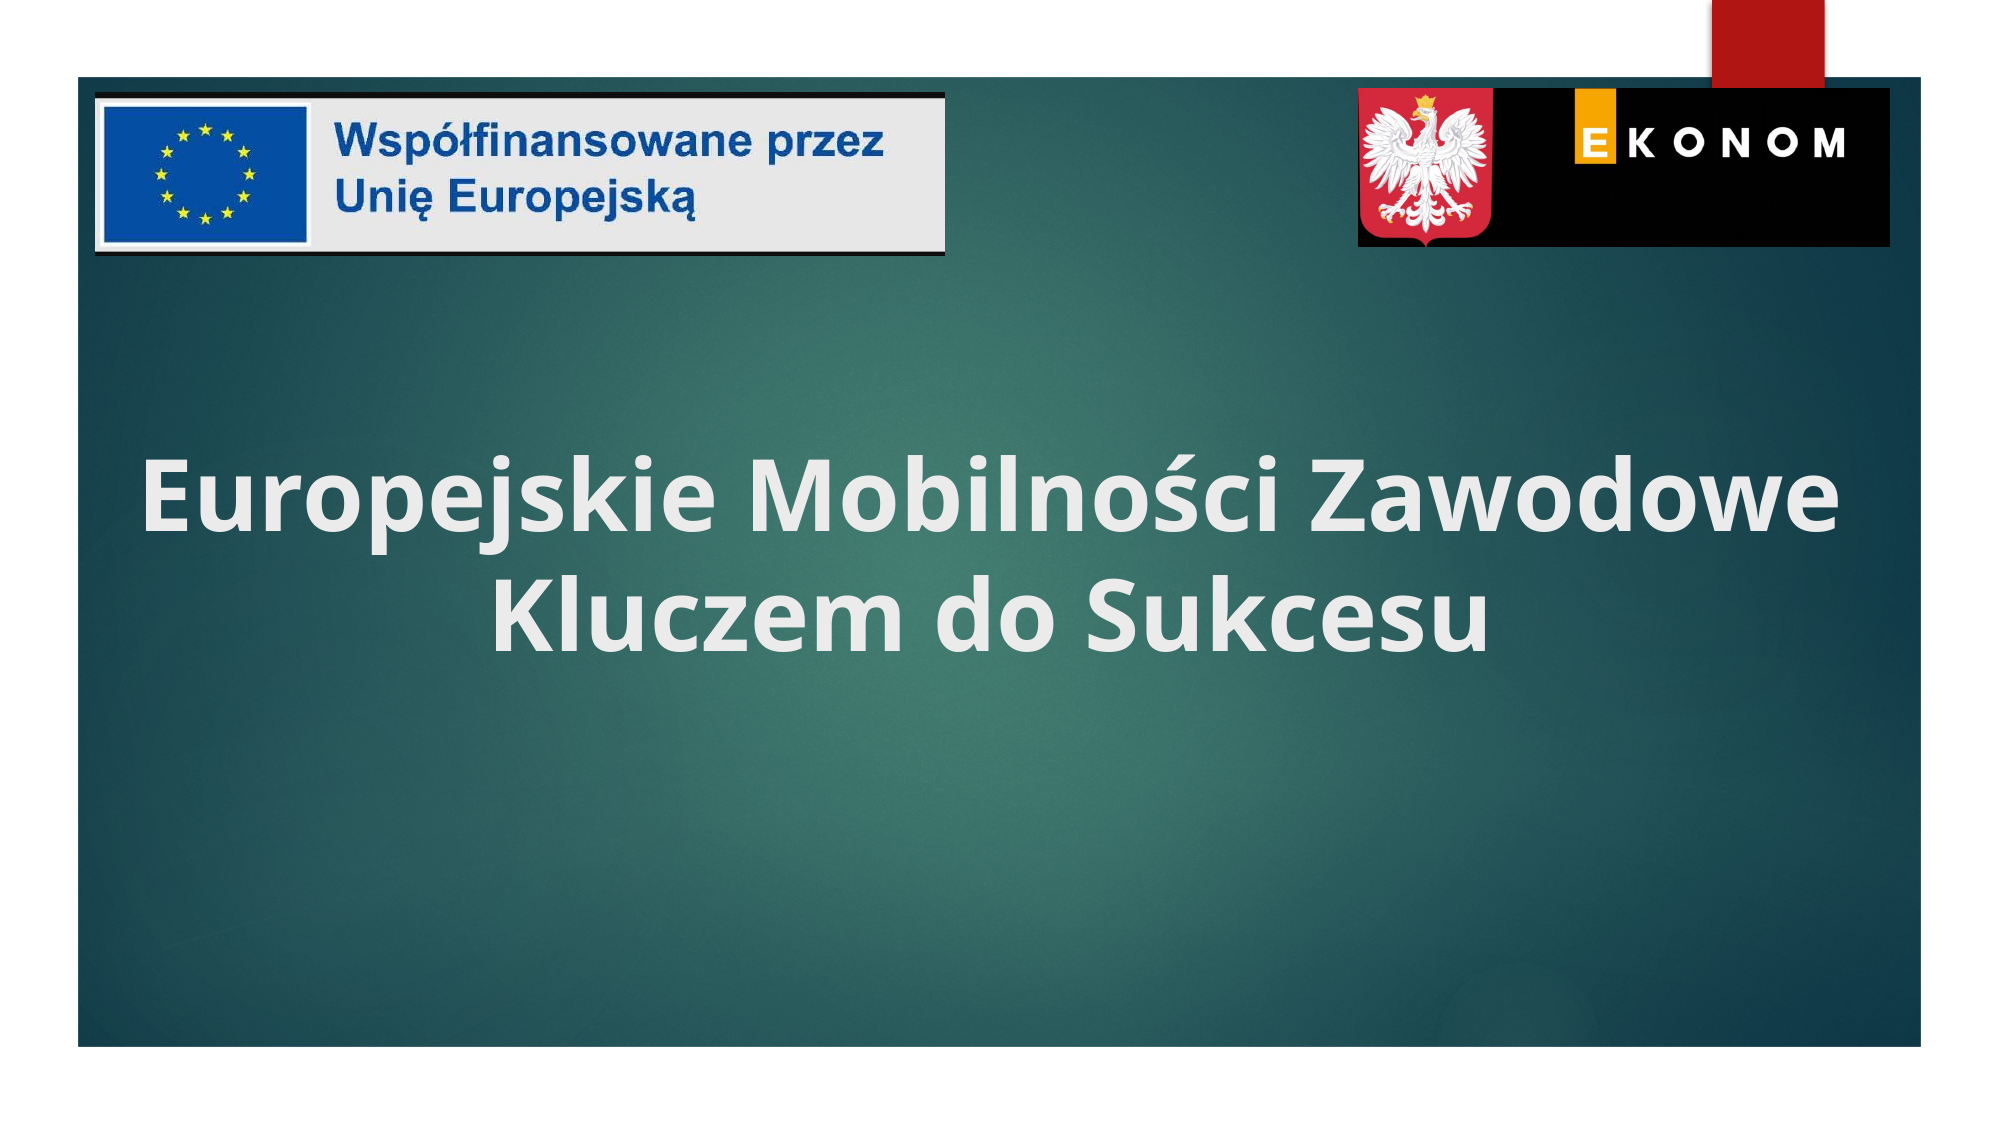

# Europejskie Mobilności Zawodowe Kluczem do Sukcesu